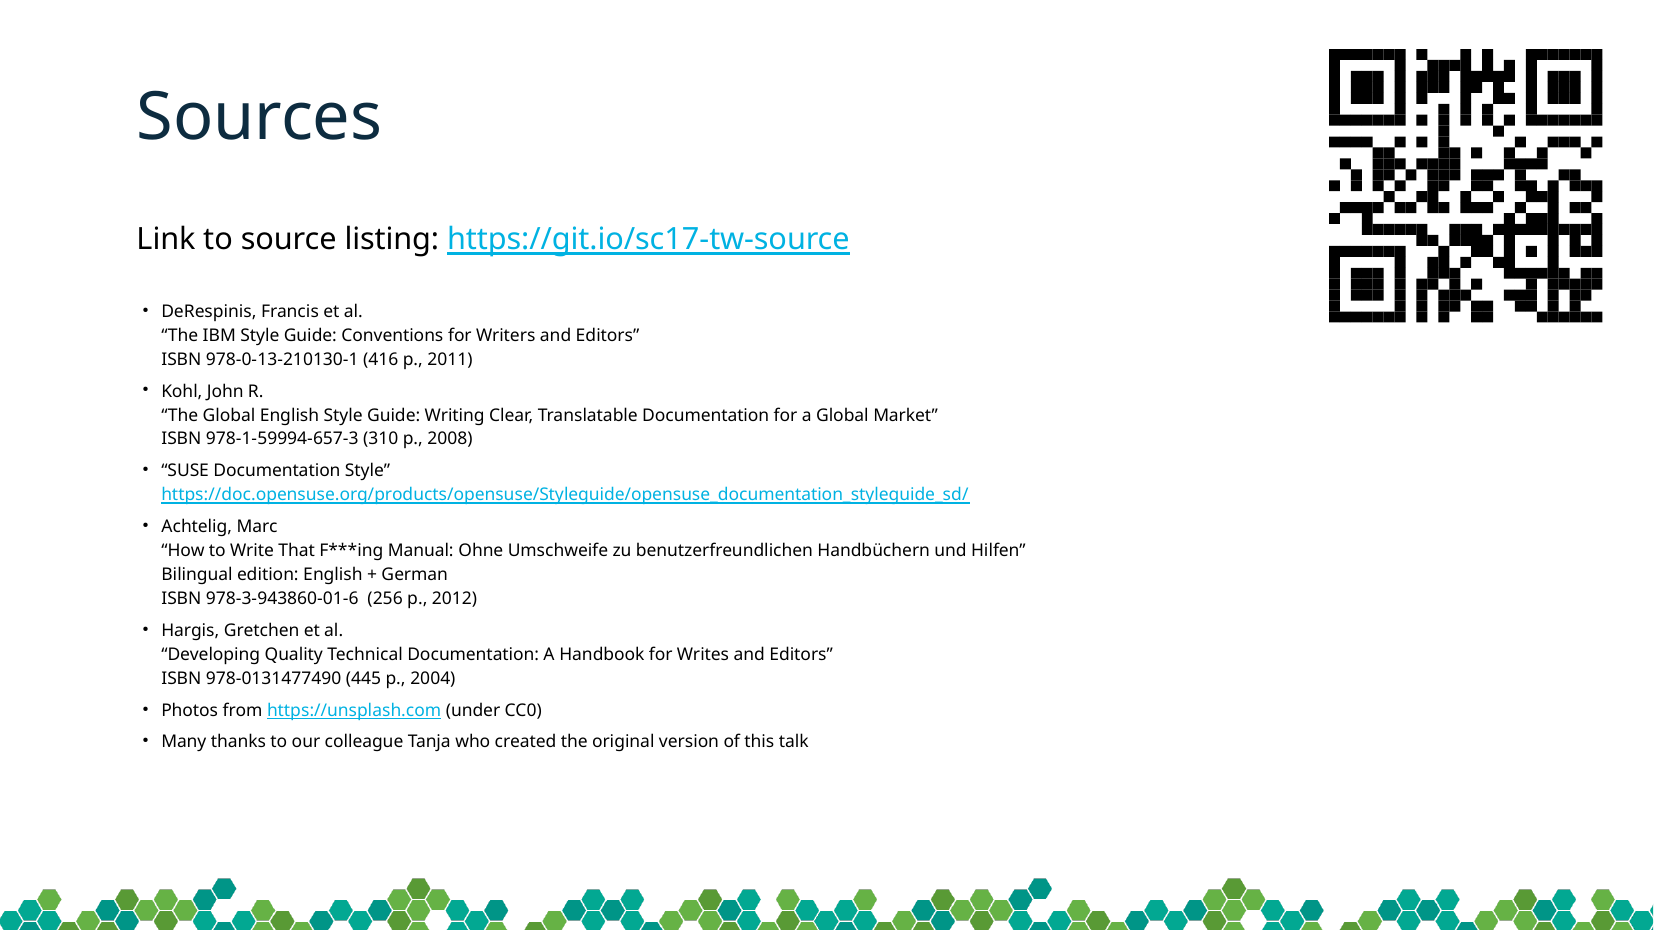

# Sources
Link to source listing: https://git.io/sc17-tw-source
DeRespinis, Francis et al.
“The IBM Style Guide: Conventions for Writers and Editors”
ISBN 978-0-13-210130-1 (416 p., 2011)
Kohl, John R.
“The Global English Style Guide: Writing Clear, Translatable Documentation for a Global Market”
ISBN 978-1-59994-657-3 (310 p., 2008)
“SUSE Documentation Style”
https://doc.opensuse.org/products/opensuse/Styleguide/opensuse_documentation_styleguide_sd/
Achtelig, Marc
“How to Write That F***ing Manual: Ohne Umschweife zu benutzerfreundlichen Handbüchern und Hilfen”
Bilingual edition: English + German
ISBN 978-3-943860-01-6 (256 p., 2012)
Hargis, Gretchen et al.
“Developing Quality Technical Documentation: A Handbook for Writes and Editors”
ISBN 978-0131477490 (445 p., 2004)
Photos from https://unsplash.com (under CC0)
Many thanks to our colleague Tanja who created the original version of this talk